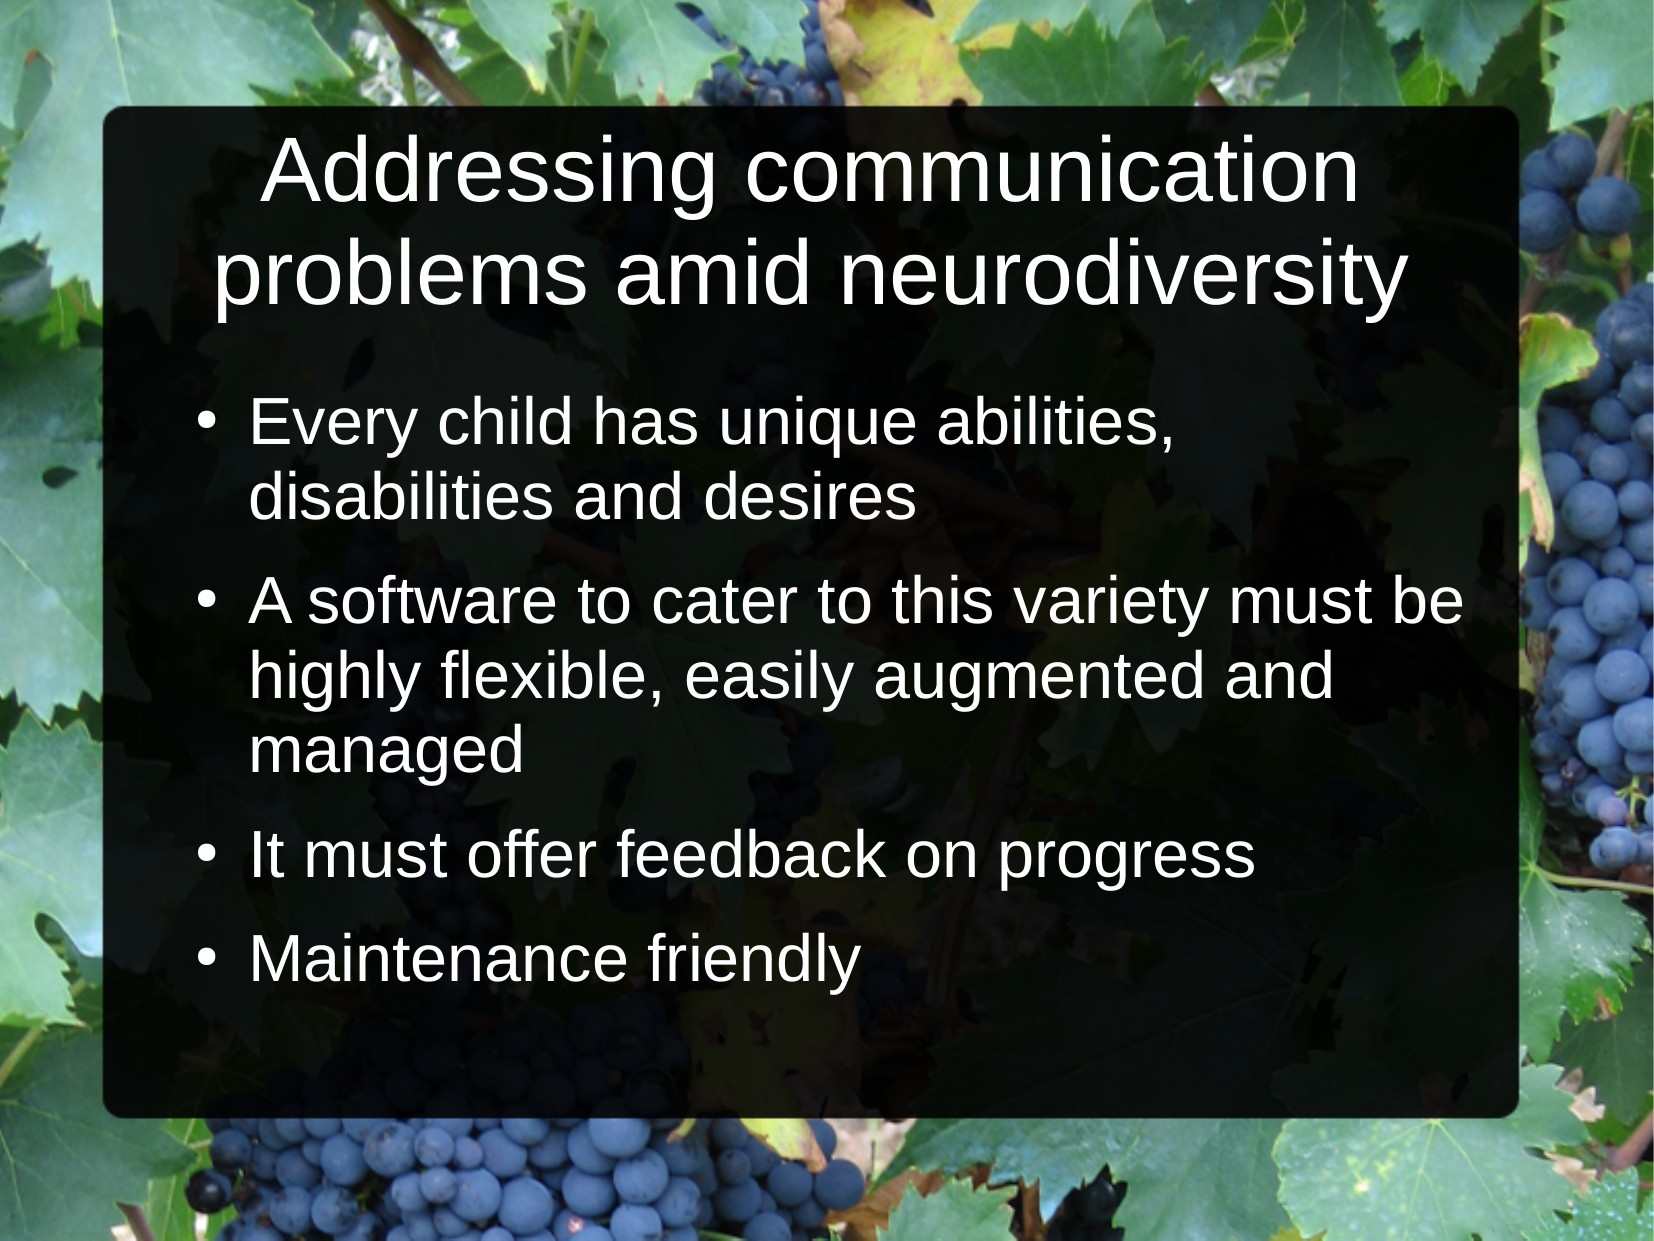

# Addressing communication problems amid neurodiversity
Every child has unique abilities, disabilities and desires
A software to cater to this variety must be highly flexible, easily augmented and managed
It must offer feedback on progress
Maintenance friendly